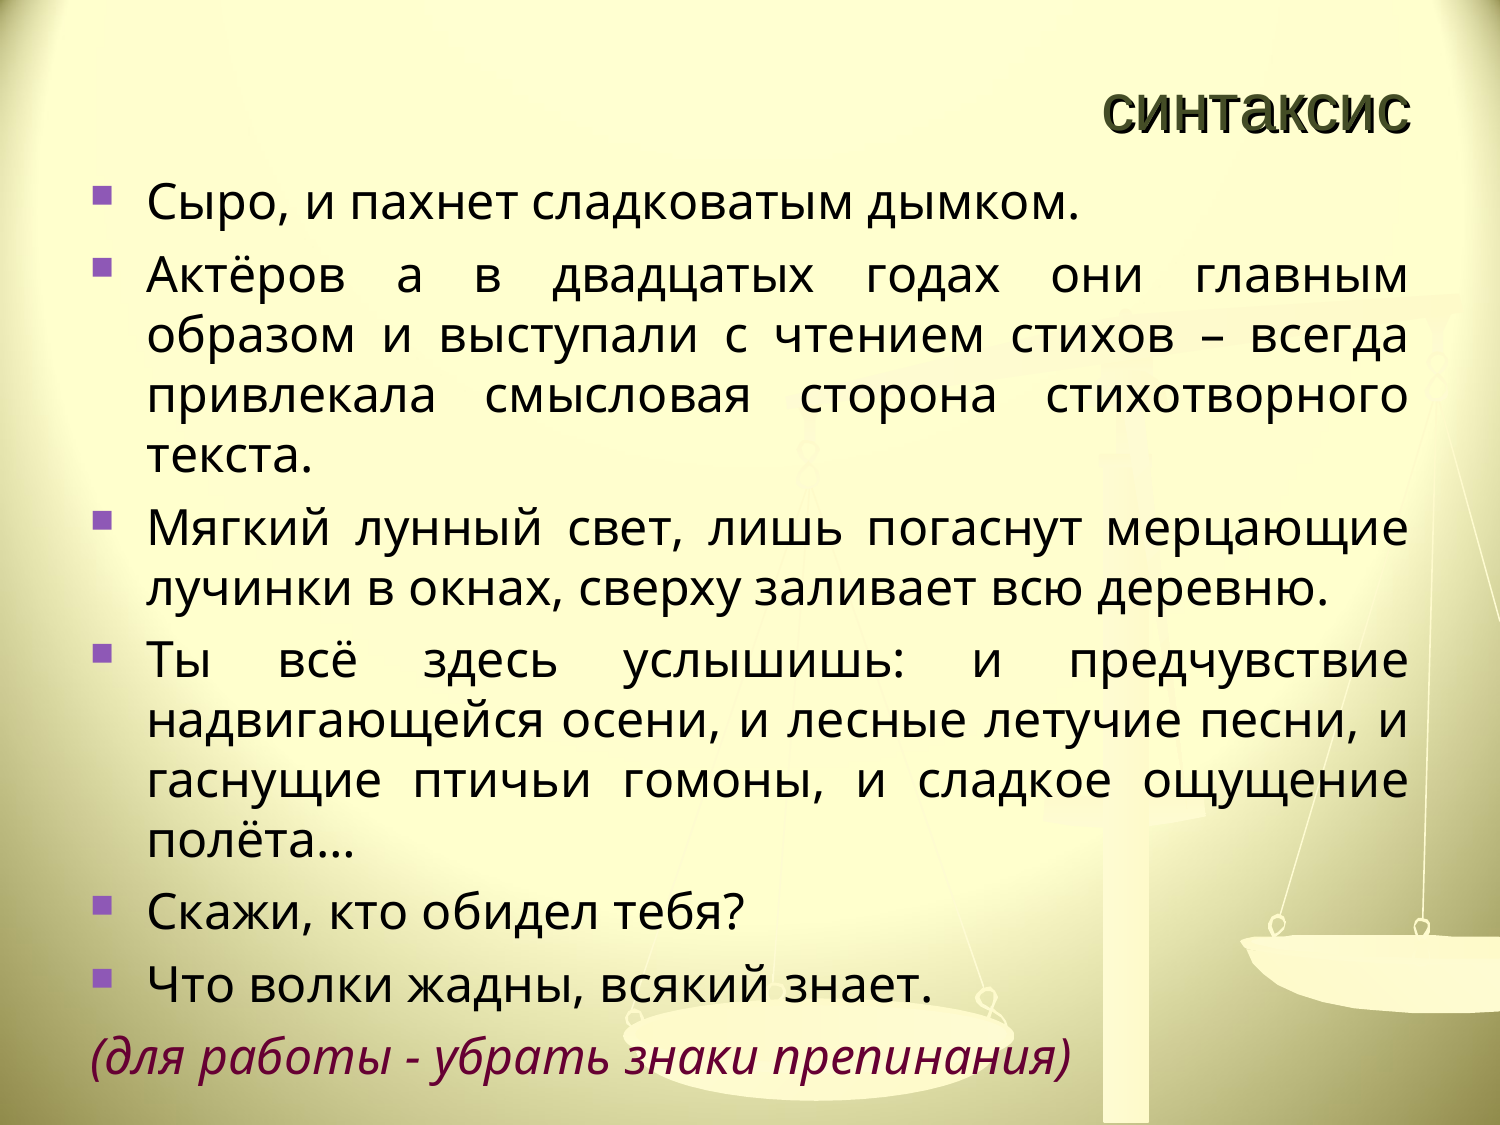

# синтаксис
Сыро, и пахнет сладковатым дымком.
Актёров а в двадцатых годах они главным образом и выступали с чтением стихов – всегда привлекала смысловая сторона стихотворного текста.
Мягкий лунный свет, лишь погаснут мерцающие лучинки в окнах, сверху заливает всю деревню.
Ты всё здесь услышишь: и предчувствие надвигающейся осени, и лесные летучие песни, и гаснущие птичьи гомоны, и сладкое ощущение полёта…
Скажи, кто обидел тебя?
Что волки жадны, всякий знает.
(для работы - убрать знаки препинания)